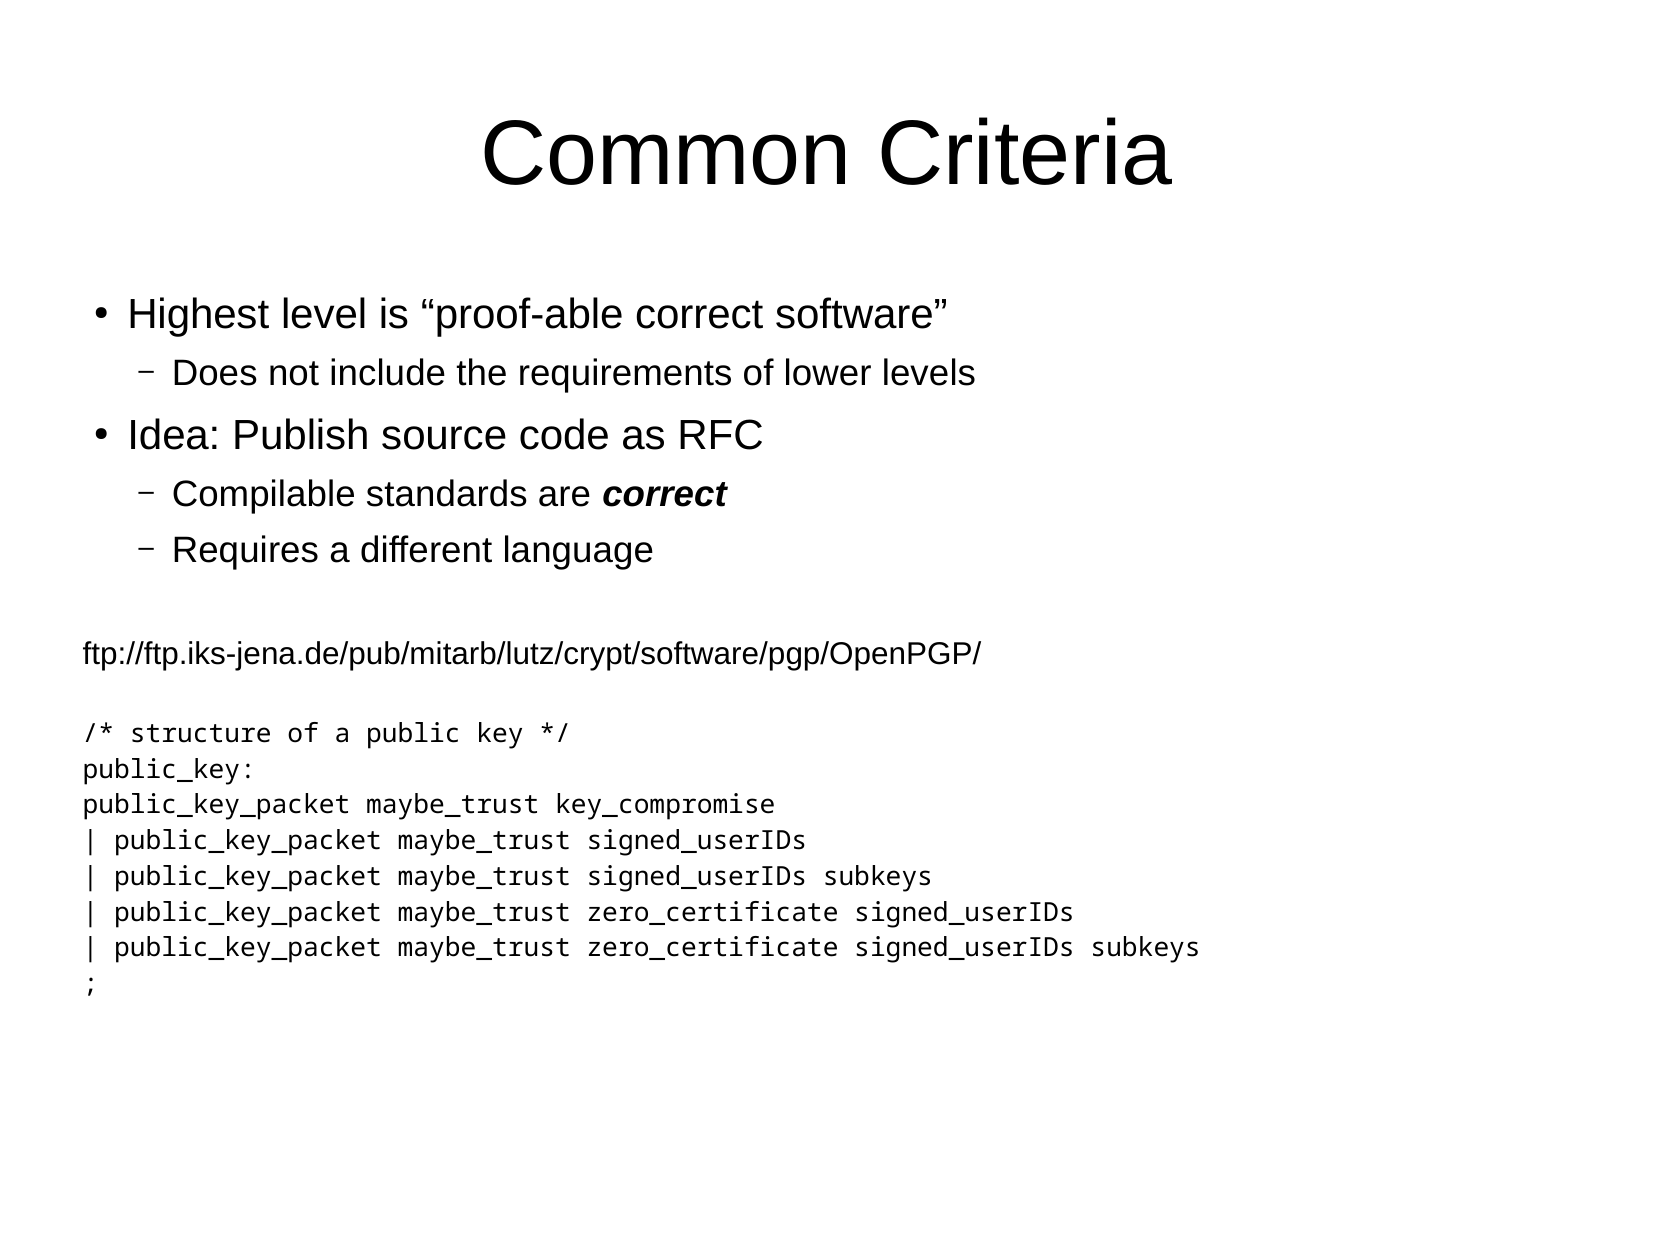

# Common Criteria
Highest level is “proof-able correct software”
Does not include the requirements of lower levels
Idea: Publish source code as RFC
Compilable standards are correct
Requires a different language
ftp://ftp.iks-jena.de/pub/mitarb/lutz/crypt/software/pgp/OpenPGP/
/* structure of a public key */
public_key:
public_key_packet maybe_trust key_compromise
| public_key_packet maybe_trust signed_userIDs
| public_key_packet maybe_trust signed_userIDs subkeys
| public_key_packet maybe_trust zero_certificate signed_userIDs
| public_key_packet maybe_trust zero_certificate signed_userIDs subkeys
;